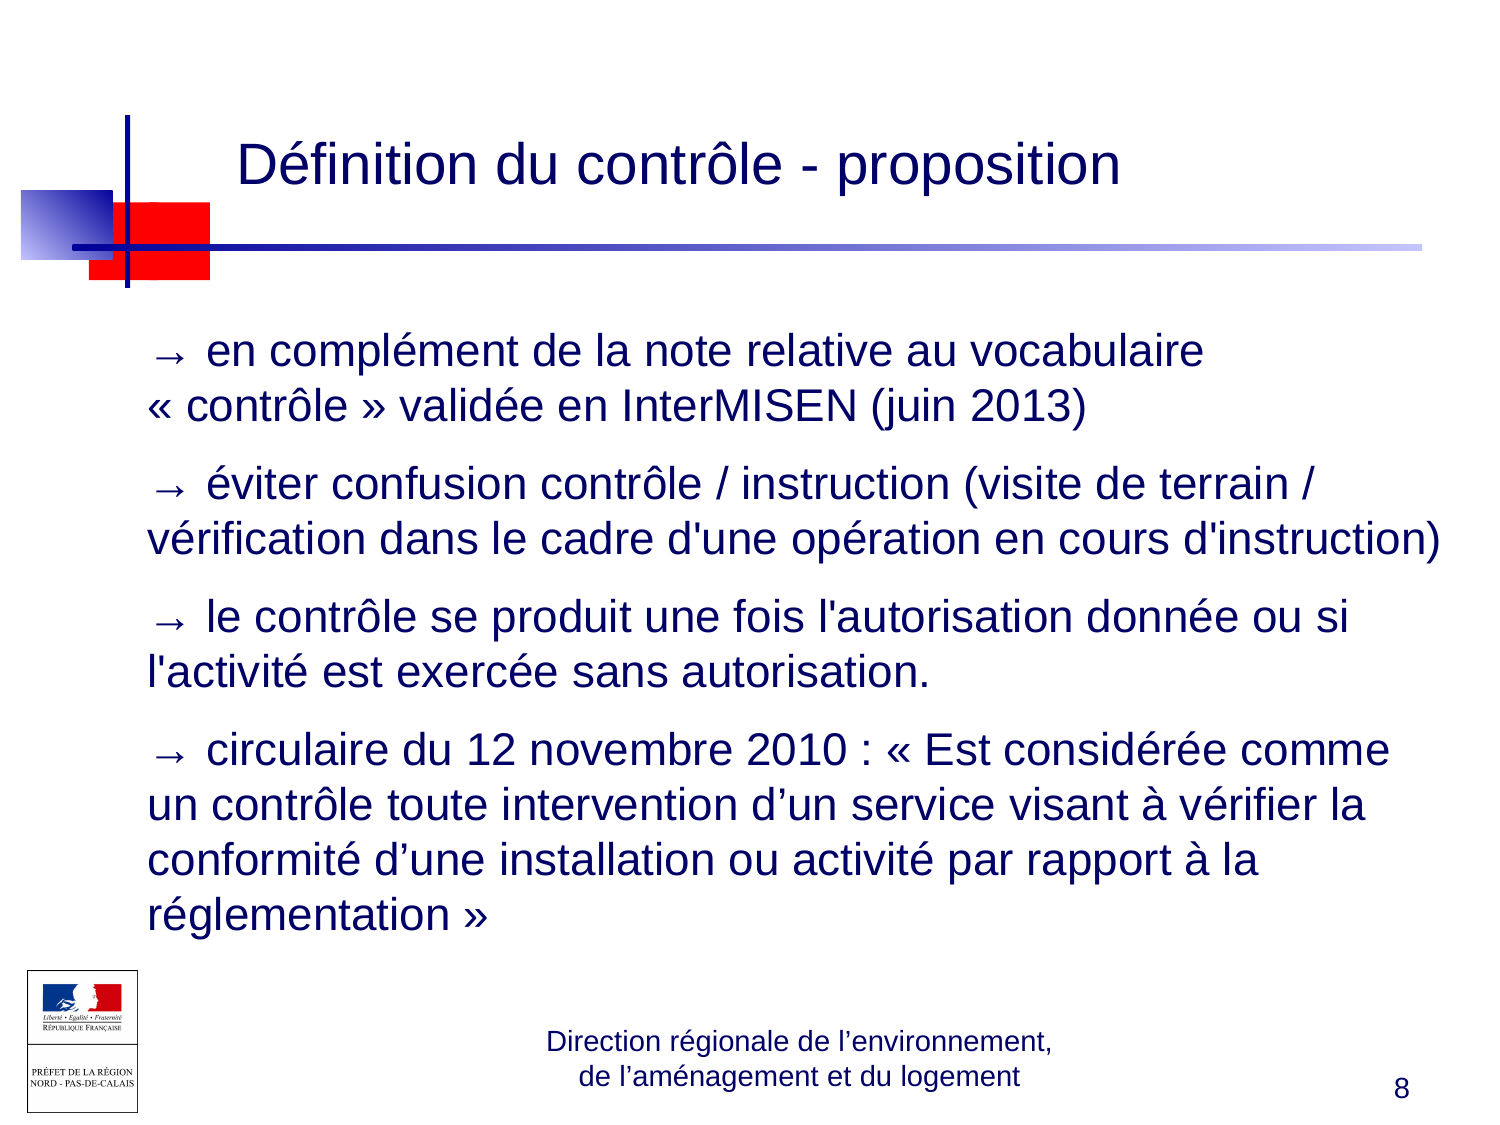

# Définition du contrôle - proposition
→ en complément de la note relative au vocabulaire « contrôle » validée en InterMISEN (juin 2013)
→ éviter confusion contrôle / instruction (visite de terrain / vérification dans le cadre d'une opération en cours d'instruction)
→ le contrôle se produit une fois l'autorisation donnée ou si l'activité est exercée sans autorisation.
→ circulaire du 12 novembre 2010 : « Est considérée comme un contrôle toute intervention d’un service visant à vérifier la conformité d’une installation ou activité par rapport à la réglementation »
8